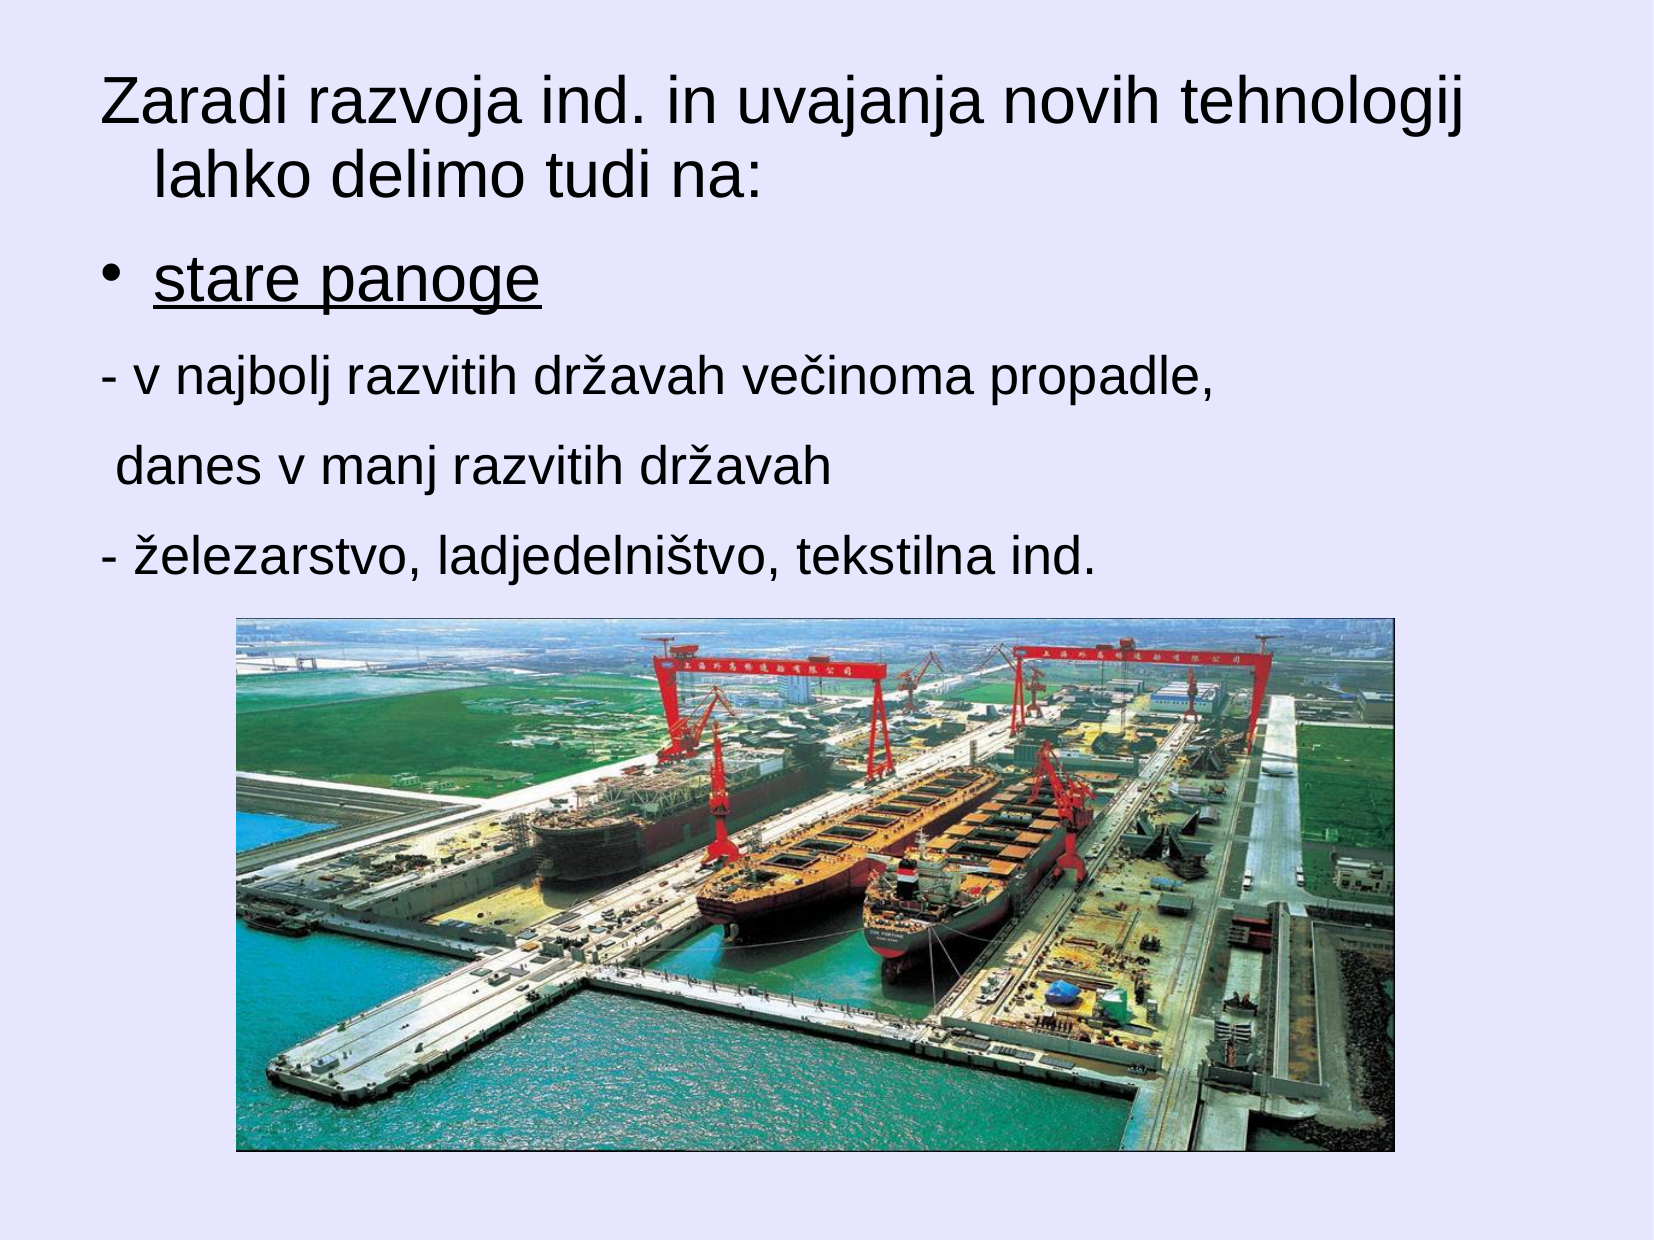

# Zaradi razvoja ind. in uvajanja novih tehnologij lahko delimo tudi na:
stare panoge
- v najbolj razvitih državah večinoma propadle,
 danes v manj razvitih državah
- železarstvo, ladjedelništvo, tekstilna ind.